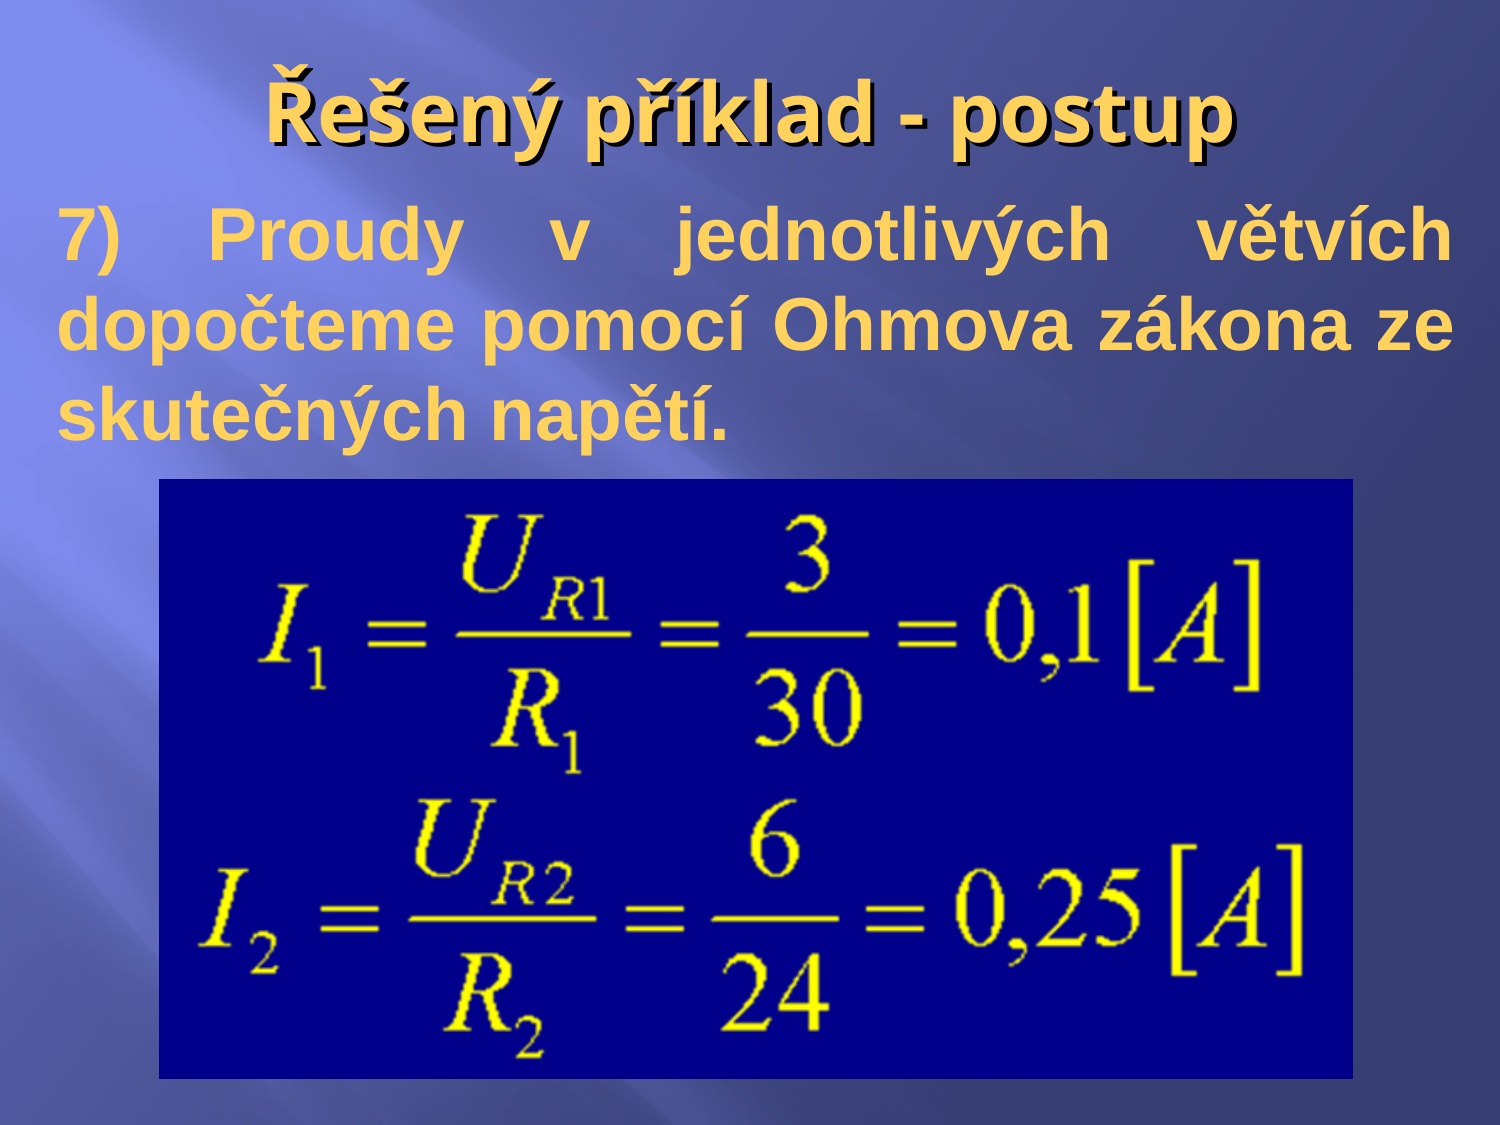

# Řešený příklad - postup
7) Proudy v jednotlivých větvích dopočteme pomocí Ohmova zákona ze skutečných napětí.